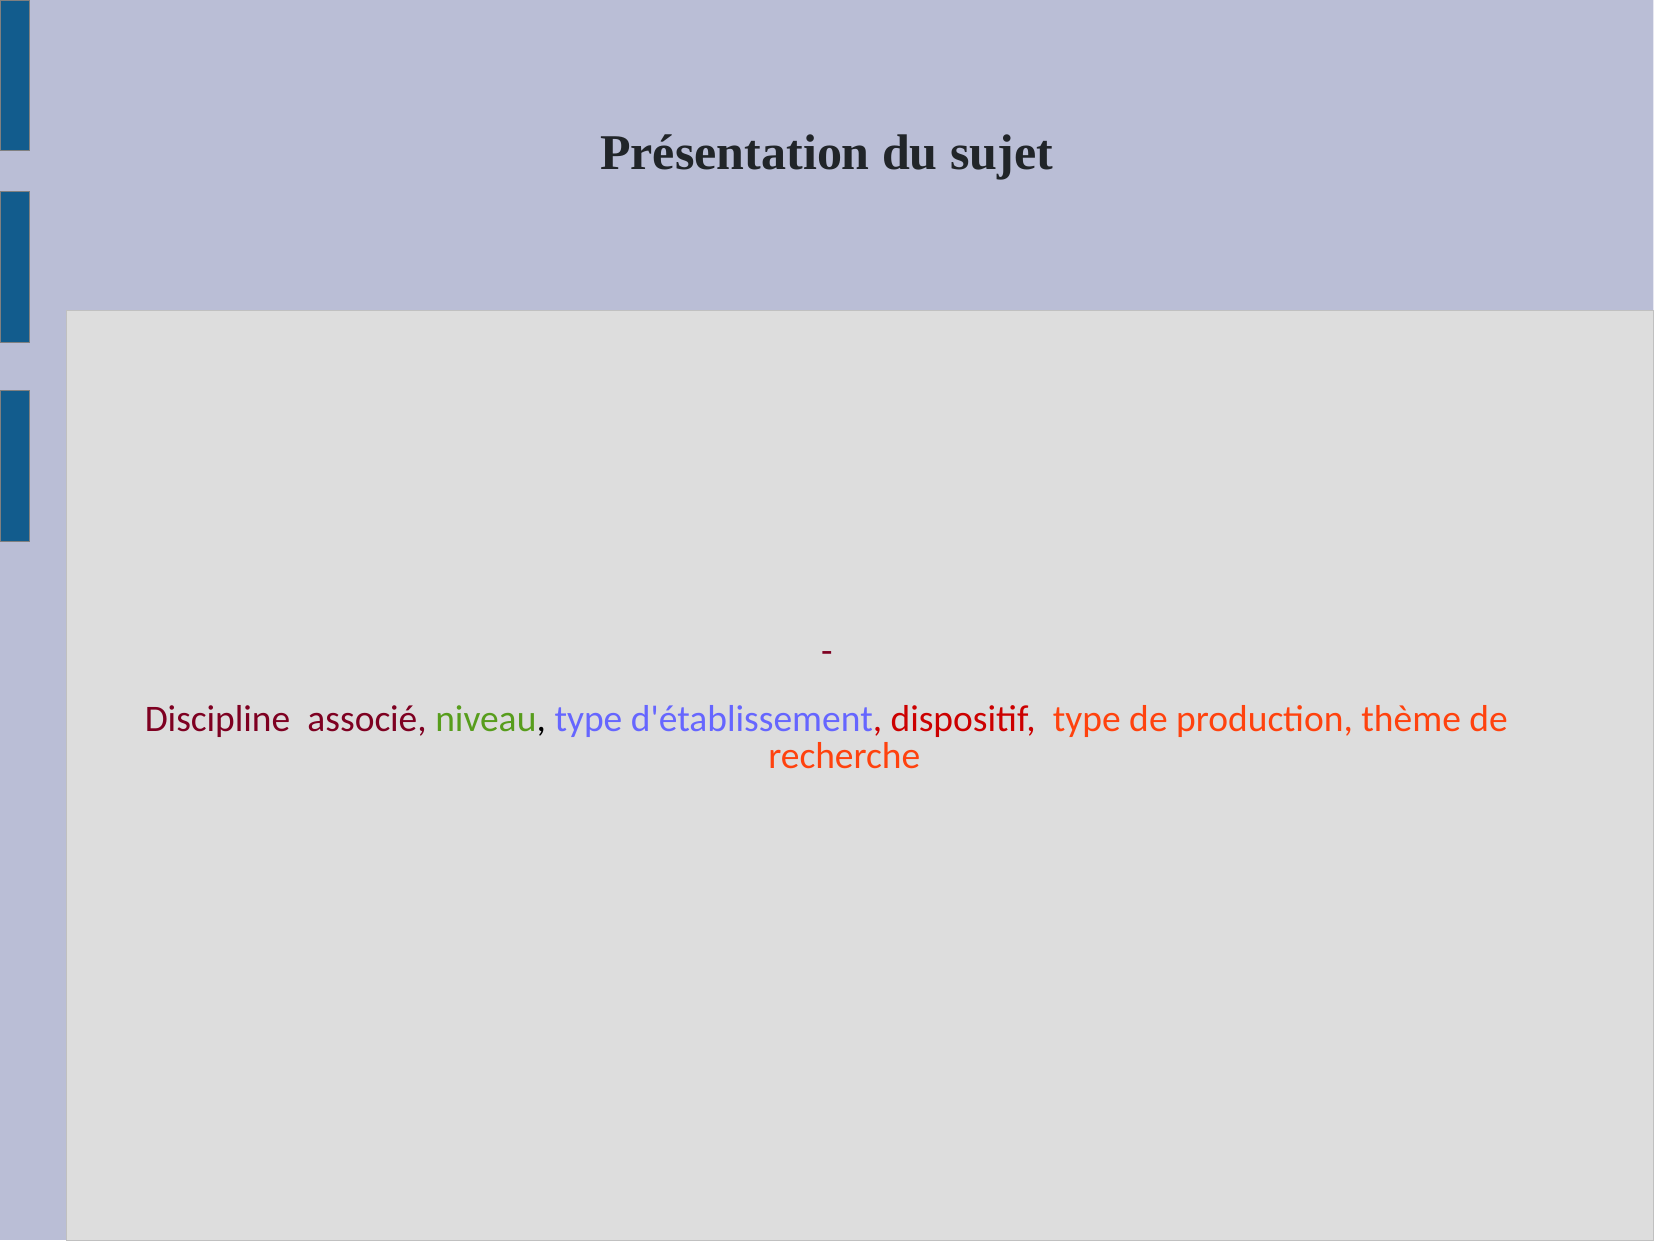

# Présentation du sujet
-
Discipline associé, niveau, type d'établissement, dispositif, type de production, thème de recherche